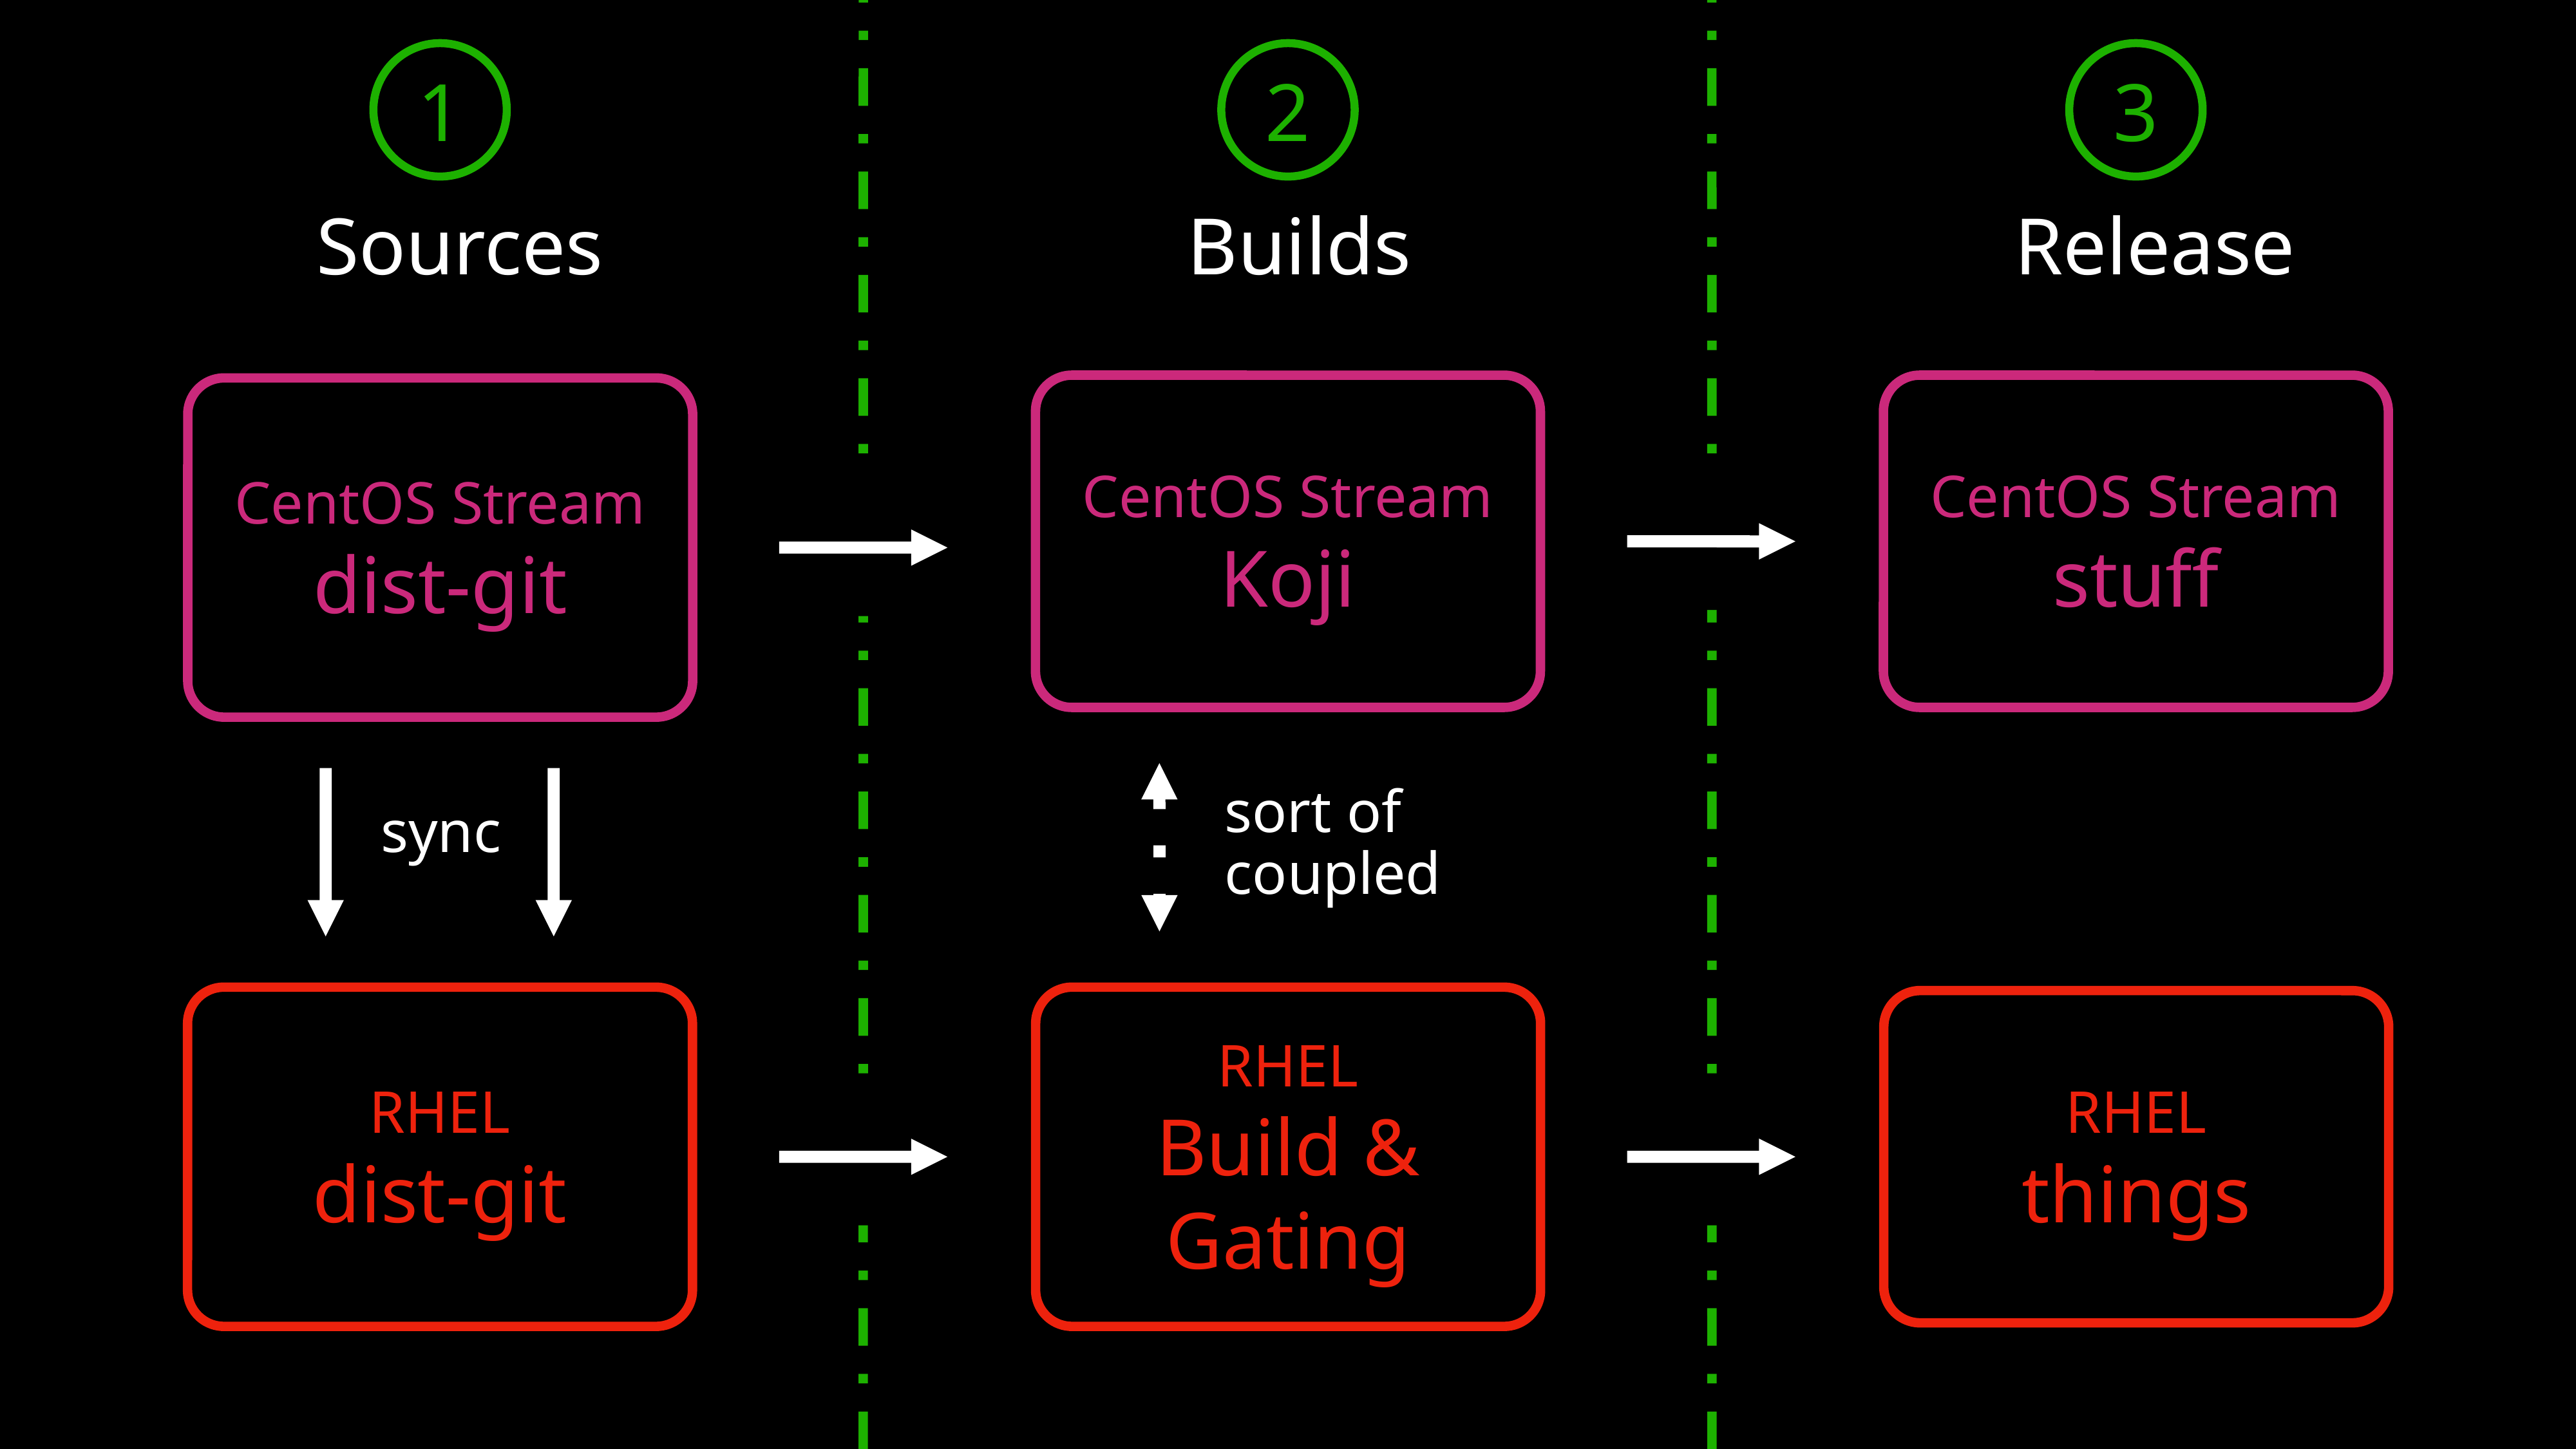

1
2
3
Sources
Builds
Release
CentOS Stream
Koji
CentOS Stream
stuff
CentOS Stream
dist-git
sort of
coupled
sync
RHEL
dist-git
RHEL
Build &
Gating
RHEL
things